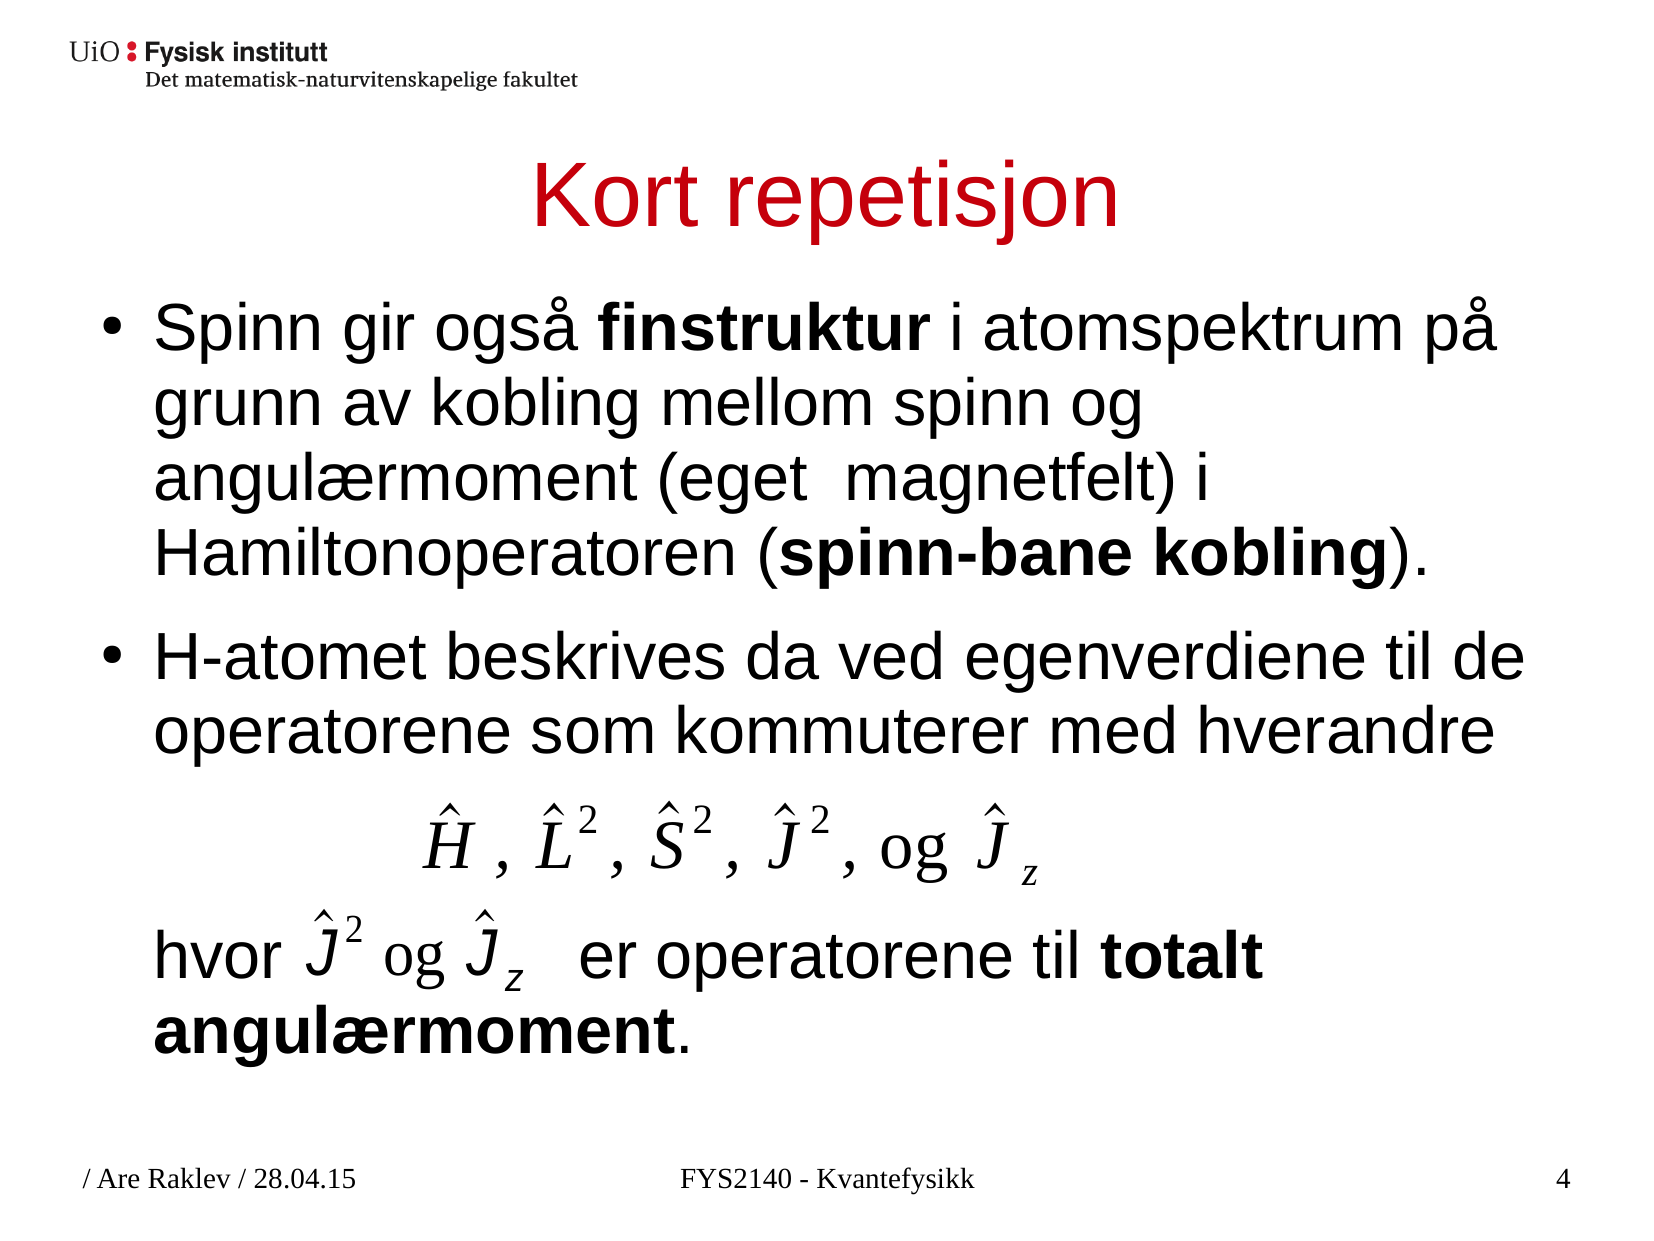

# Kort repetisjon
Spinn gir også finstruktur i atomspektrum på grunn av kobling mellom spinn og angulærmoment (eget magnetfelt) i Hamiltonoperatoren (spinn-bane kobling).
H-atomet beskrives da ved egenverdiene til de operatorene som kommuterer med hverandre
hvor er operatorene til totalt angulærmoment.
/ Are Raklev / 28.04.15
FYS2140 - Kvantefysikk
4